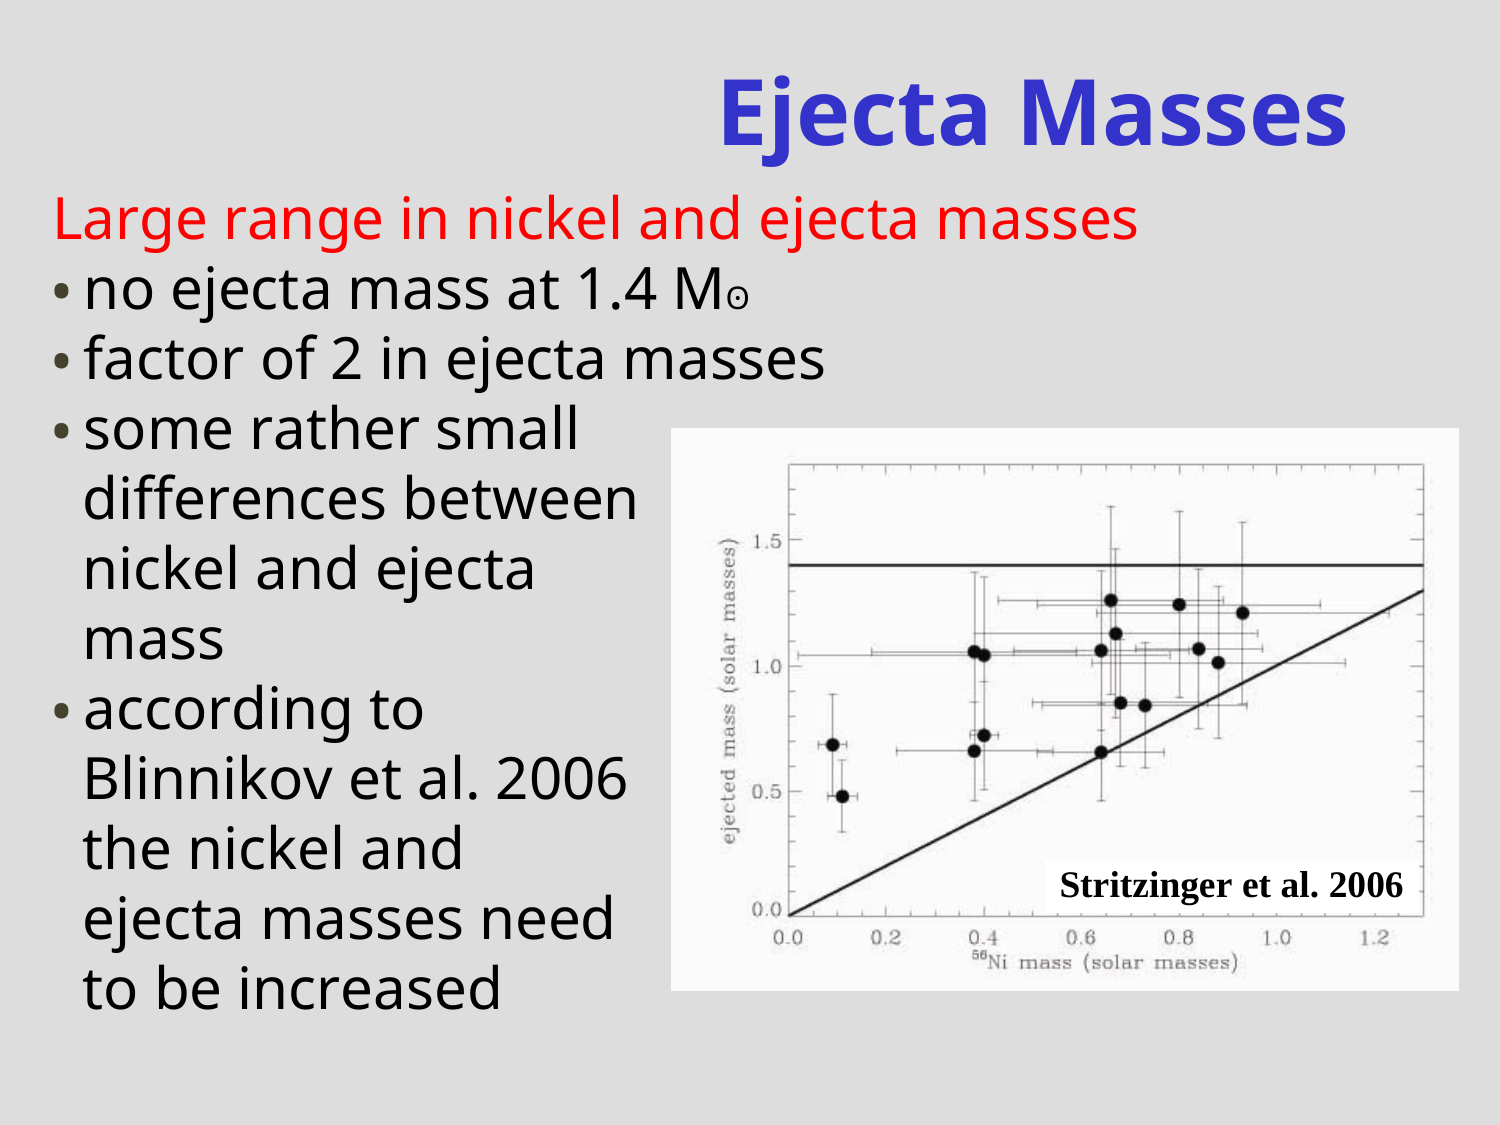

Ejecta Masses
Large range in nickel and ejecta masses
• no ejecta mass at 1.4 Mʘ
• factor of 2 in ejecta masses
• some rather small
 differences between
 nickel and ejecta
 mass
• according to
 Blinnikov et al. 2006
 the nickel and
 ejecta masses need
 to be increased
Stritzinger et al. 2006